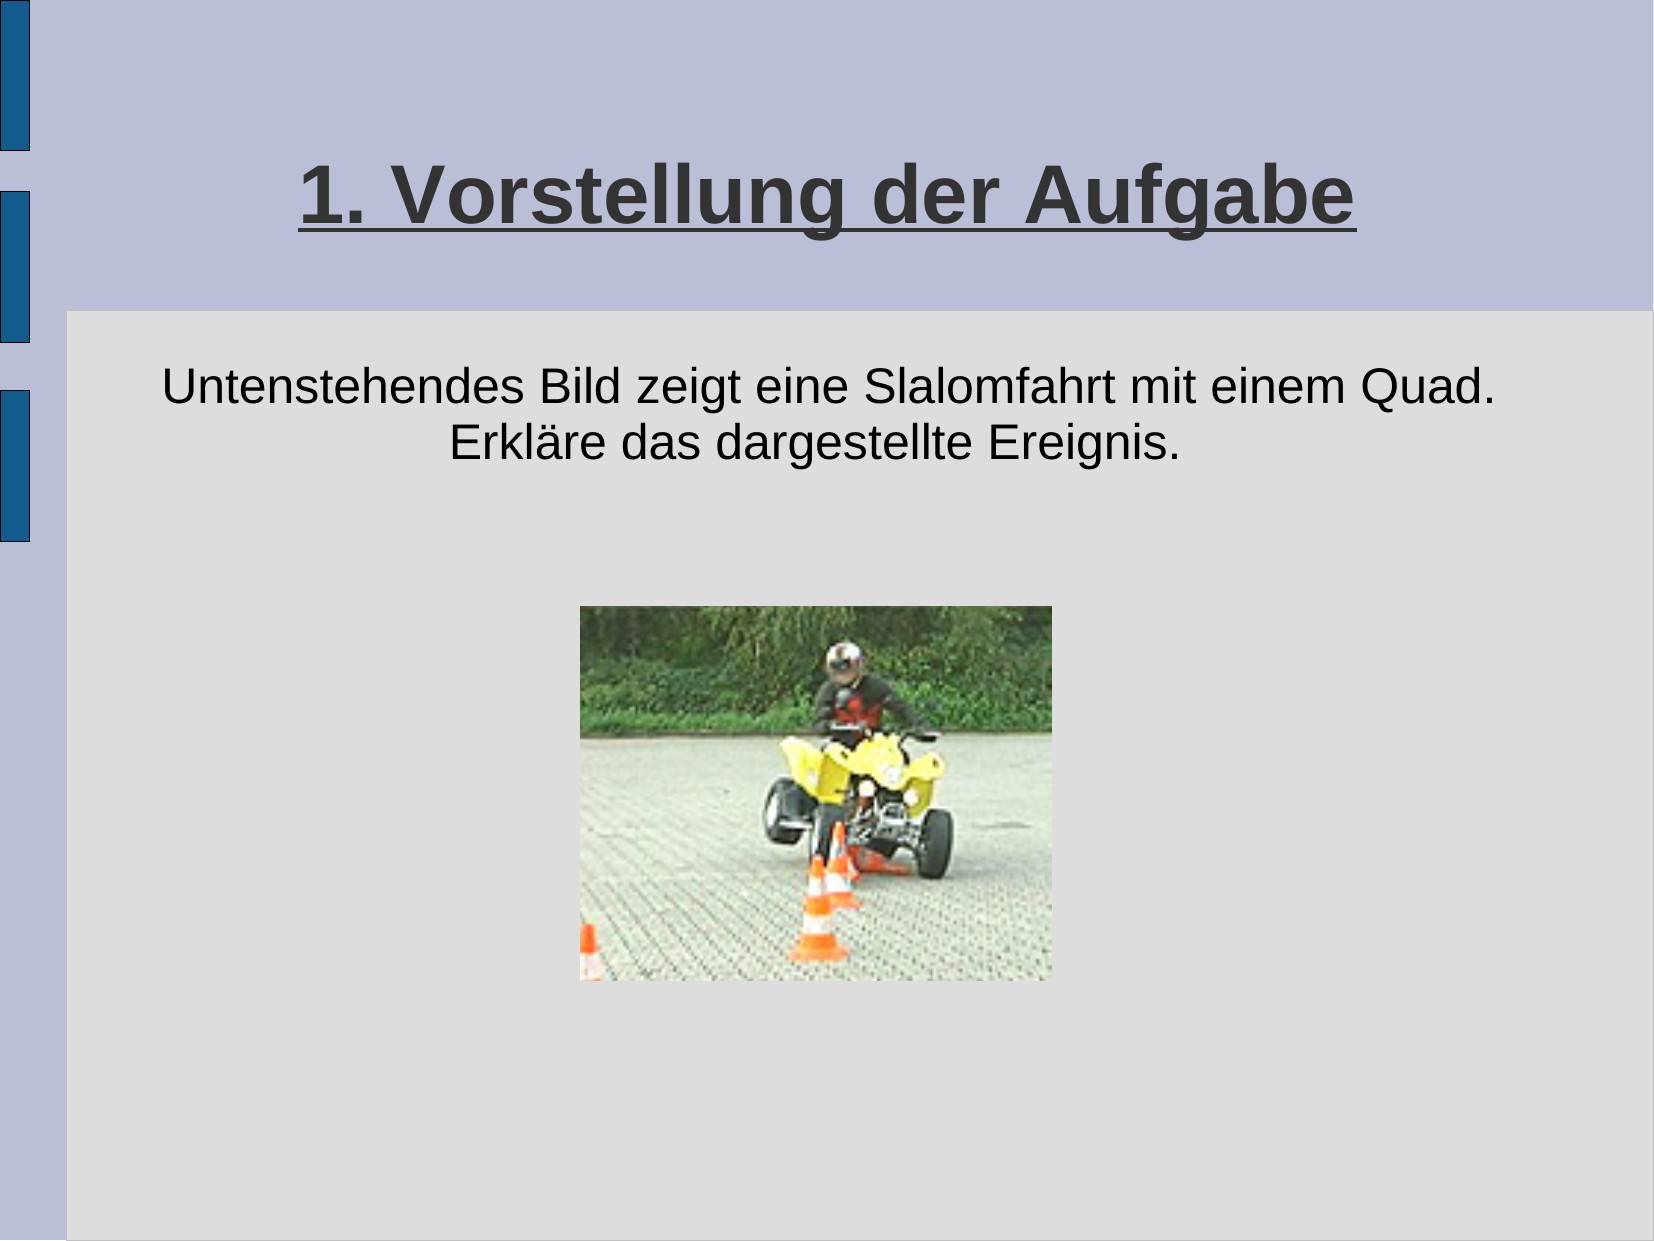

Untenstehendes Bild zeigt eine Slalomfahrt mit einem Quad. Erkläre das dargestellte Ereignis.
# 1. Vorstellung der Aufgabe